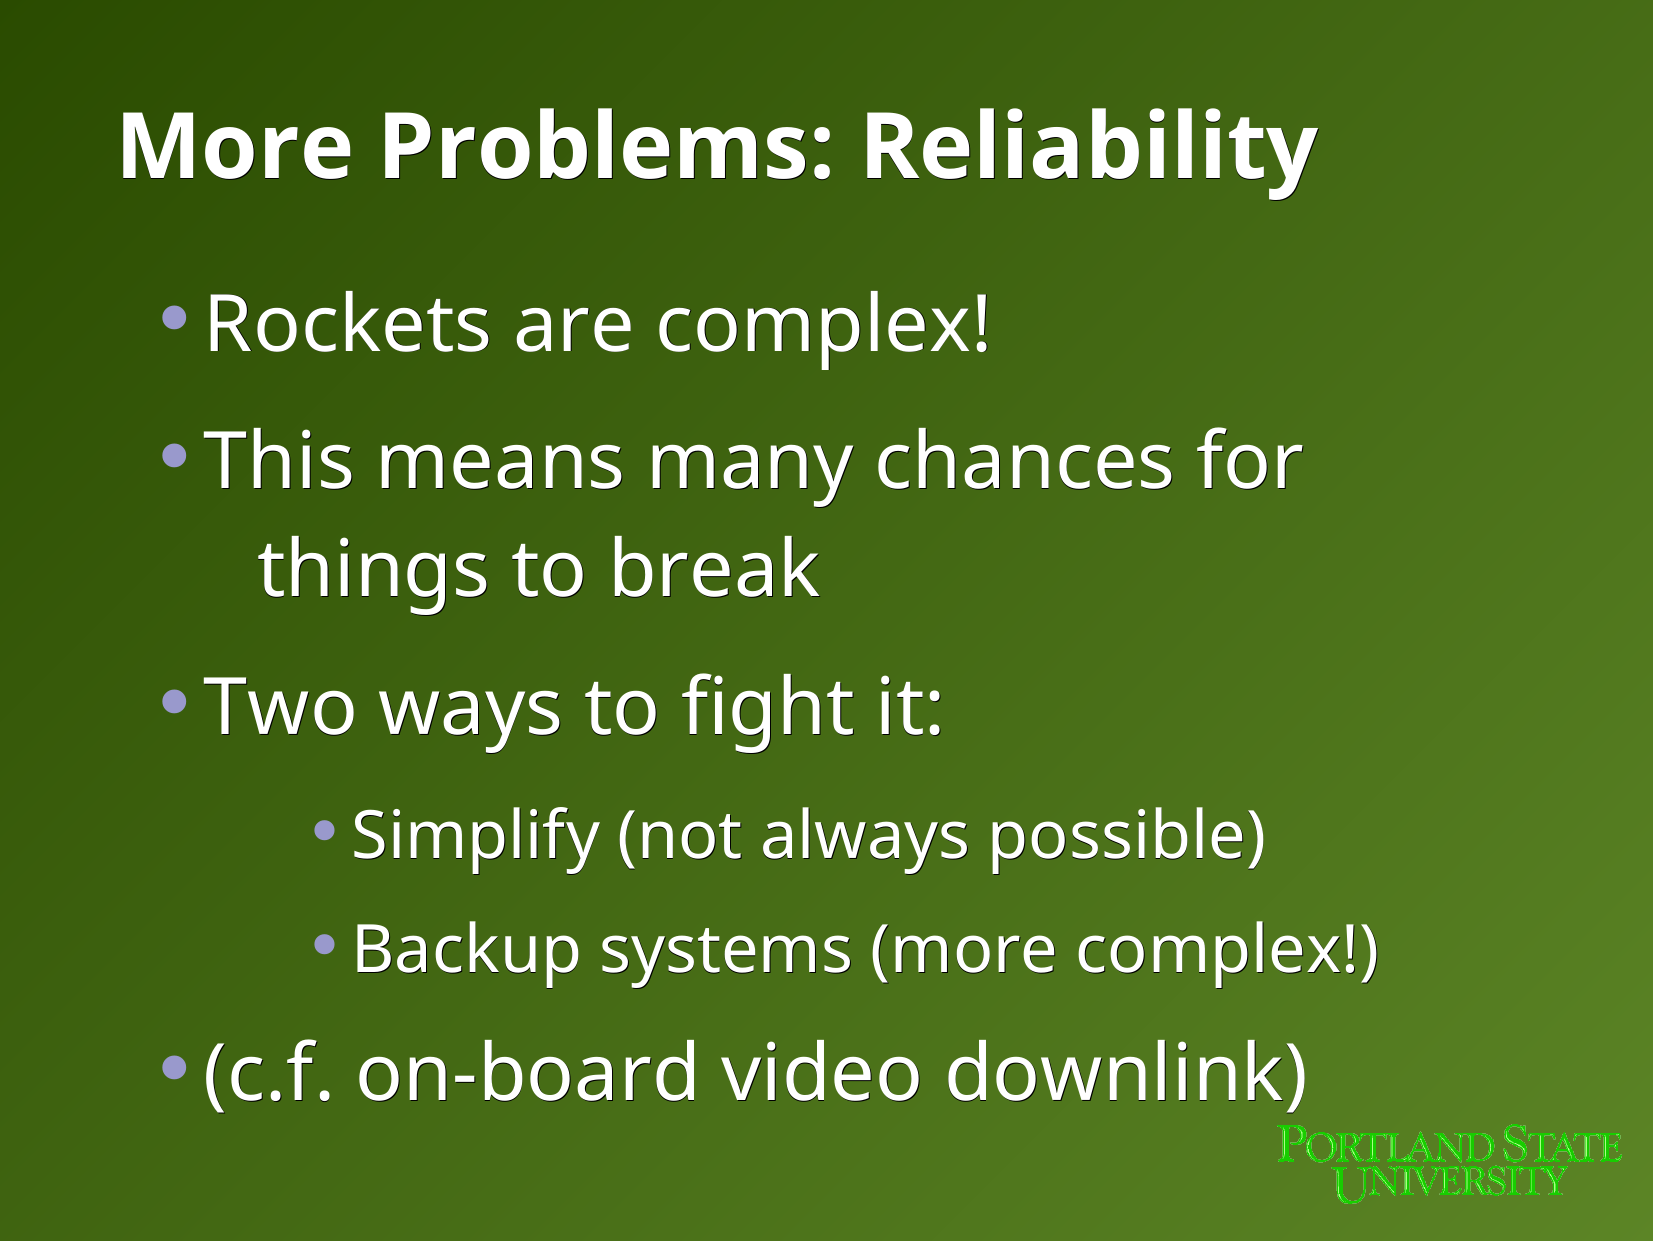

# More Problems: Reliability
Rockets are complex!
This means many chances for
things to break
Two ways to fight it:
Simplify (not always possible)
Backup systems (more complex!)
(c.f. on-board video downlink)